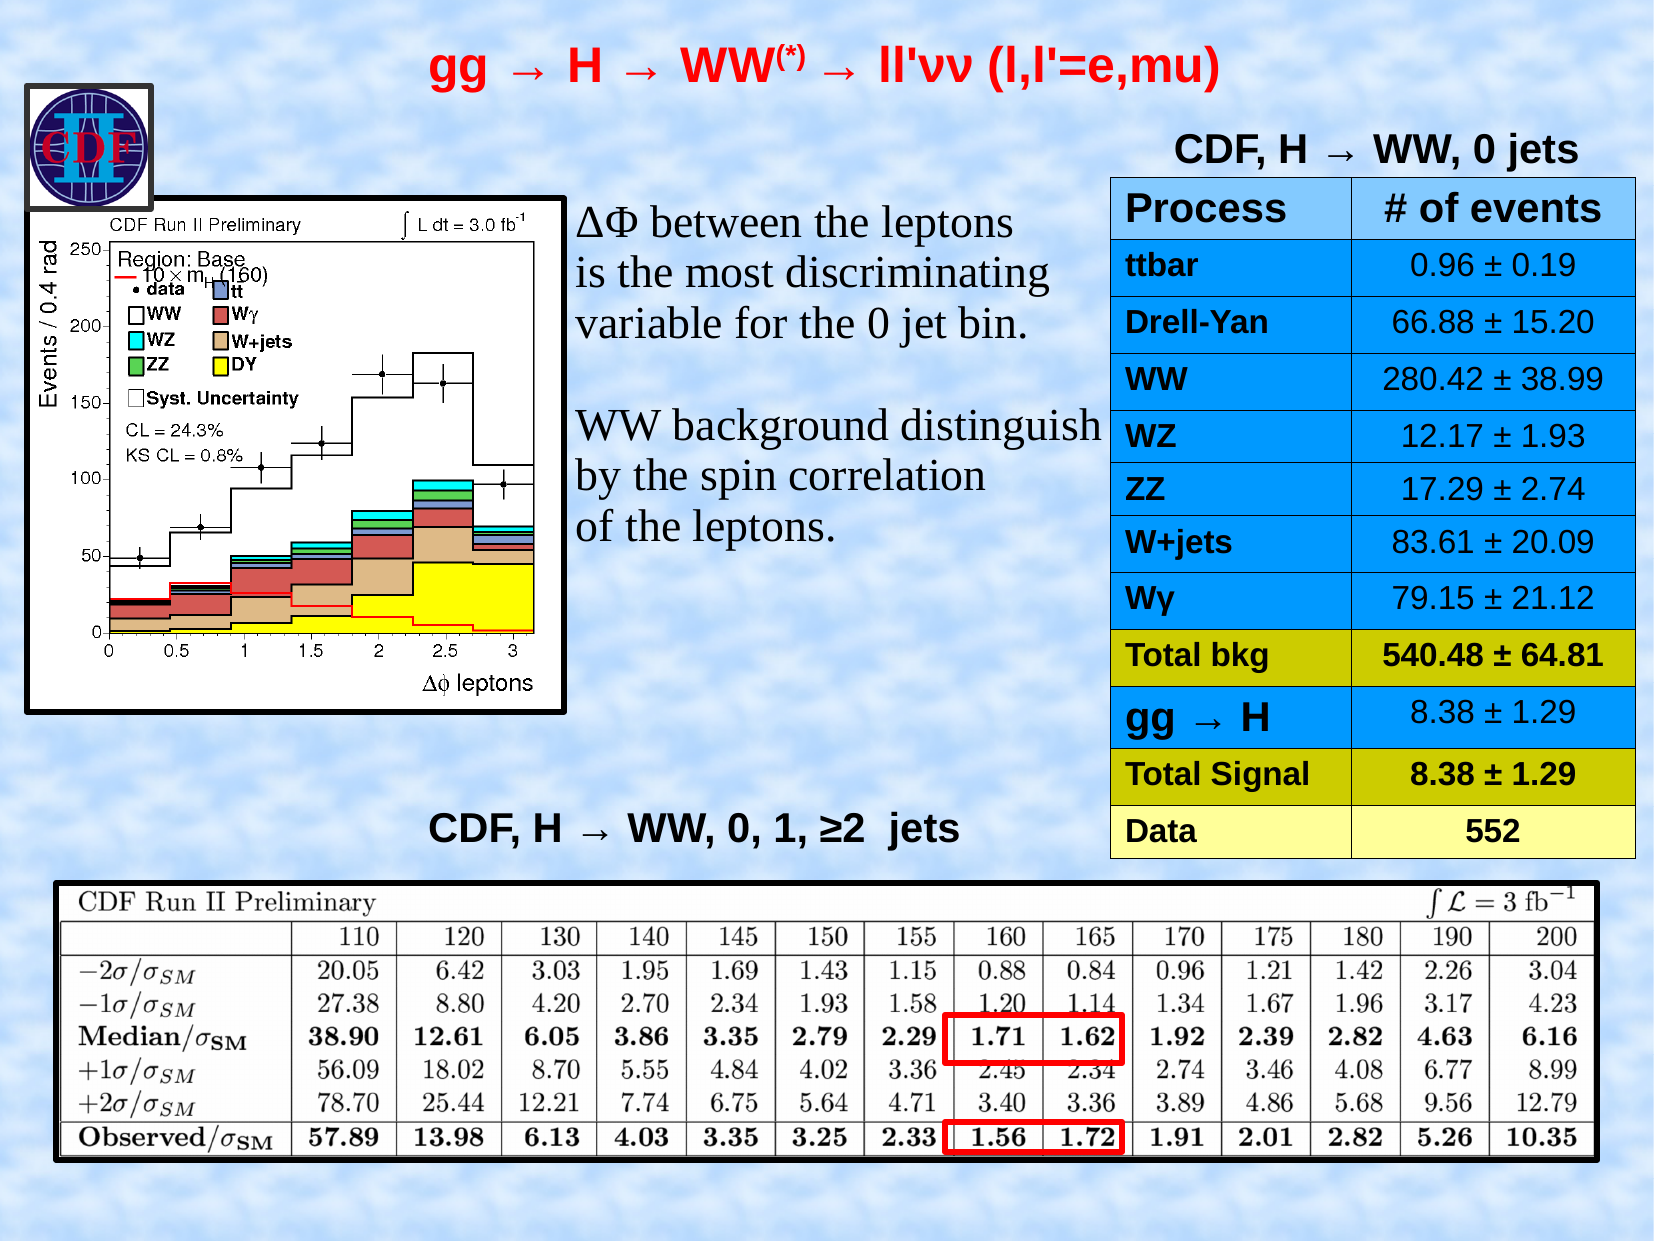

gg → H → WW(*) → ll'νν (l,l'=e,mu)
CDF, H → WW, 0 jets
| Process | # of events |
| --- | --- |
| ttbar | 0.96 ± 0.19 |
| Drell-Yan | 66.88 ± 15.20 |
| WW | 280.42 ± 38.99 |
| WZ | 12.17 ± 1.93 |
| ZZ | 17.29 ± 2.74 |
| W+jets | 83.61 ± 20.09 |
| Wγ | 79.15 ± 21.12 |
| Total bkg | 540.48 ± 64.81 |
| gg → H | 8.38 ± 1.29 |
| Total Signal | 8.38 ± 1.29 |
| Data | 552 |
ΔΦ between the leptons
is the most discriminating
variable for the 0 jet bin.
WW background distinguish
by the spin correlation
of the leptons.
CDF, H → WW, 0, 1, ≥2 jets
Bárbara Álvarez- U. de Oviedo
17